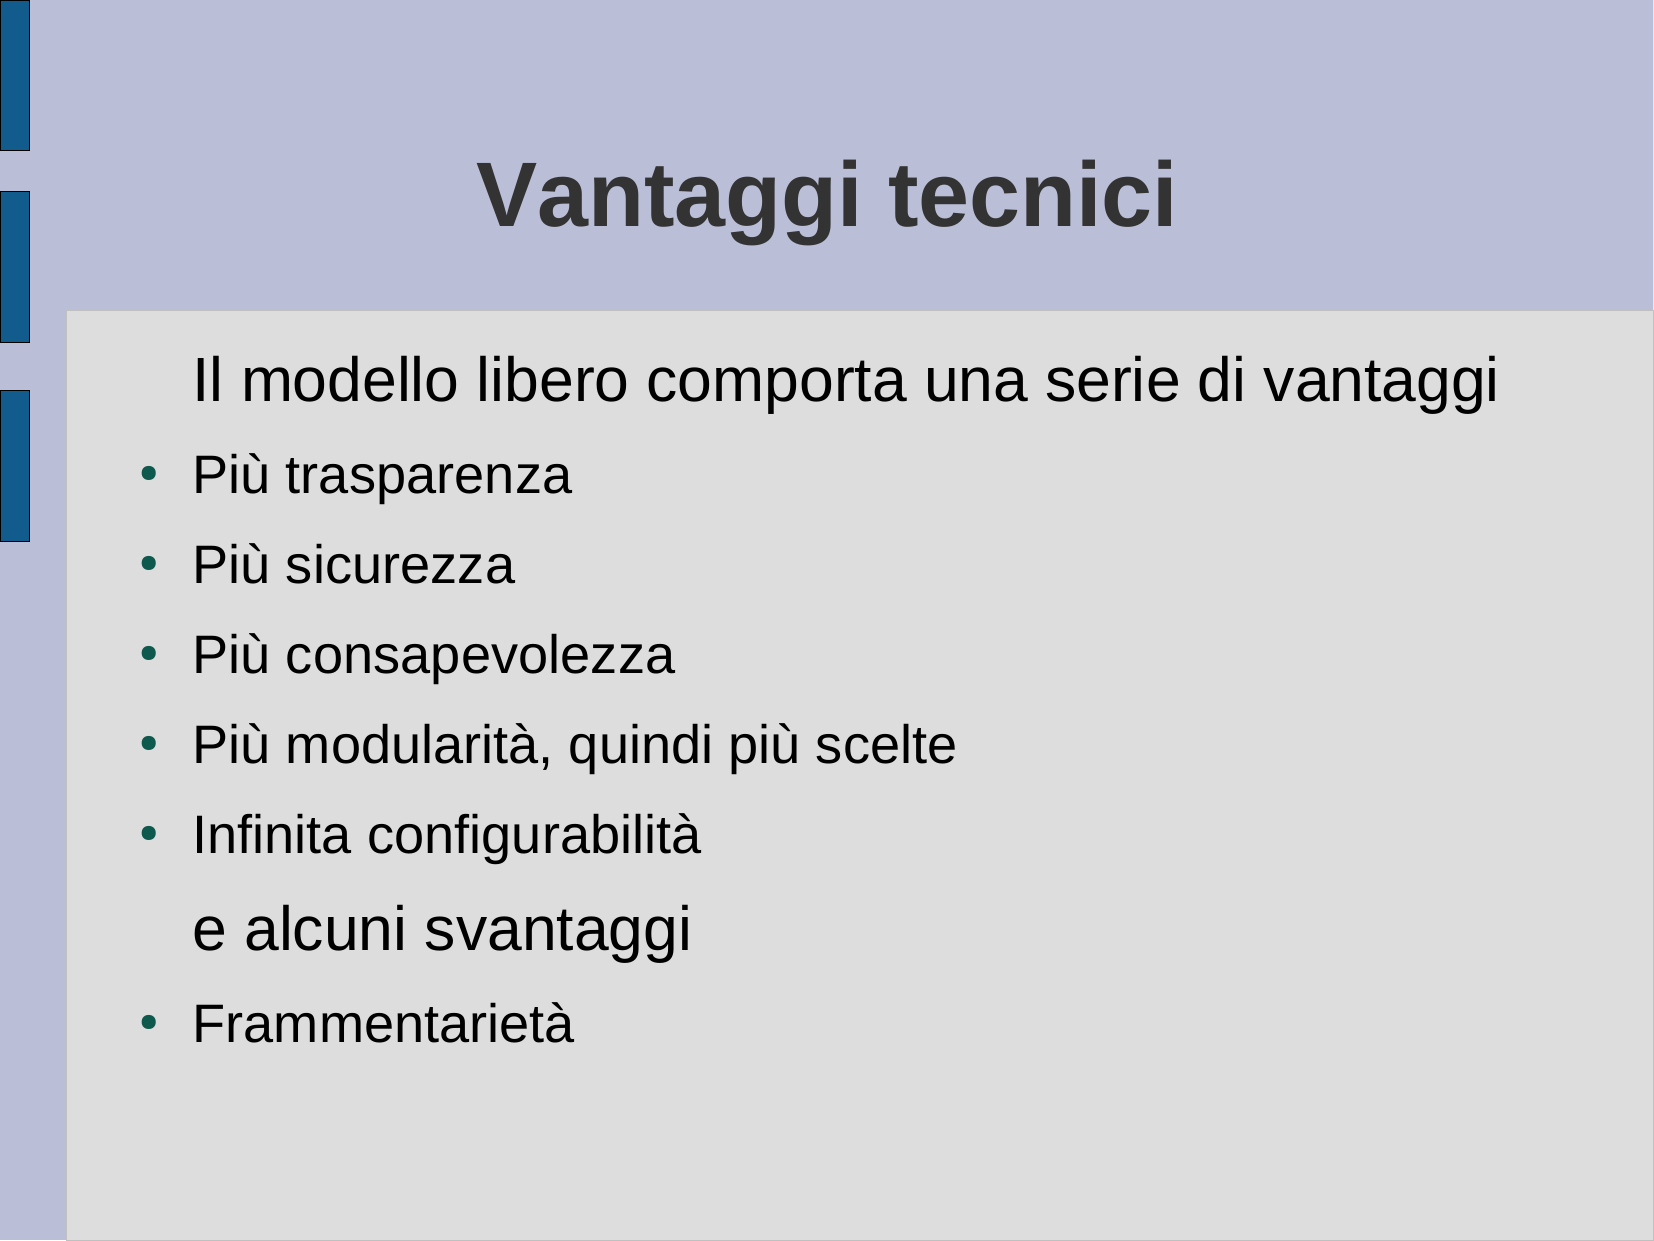

# Vantaggi tecnici
Il modello libero comporta una serie di vantaggi
Più trasparenza
Più sicurezza
Più consapevolezza
Più modularità, quindi più scelte
Infinita configurabilità
e alcuni svantaggi
Frammentarietà